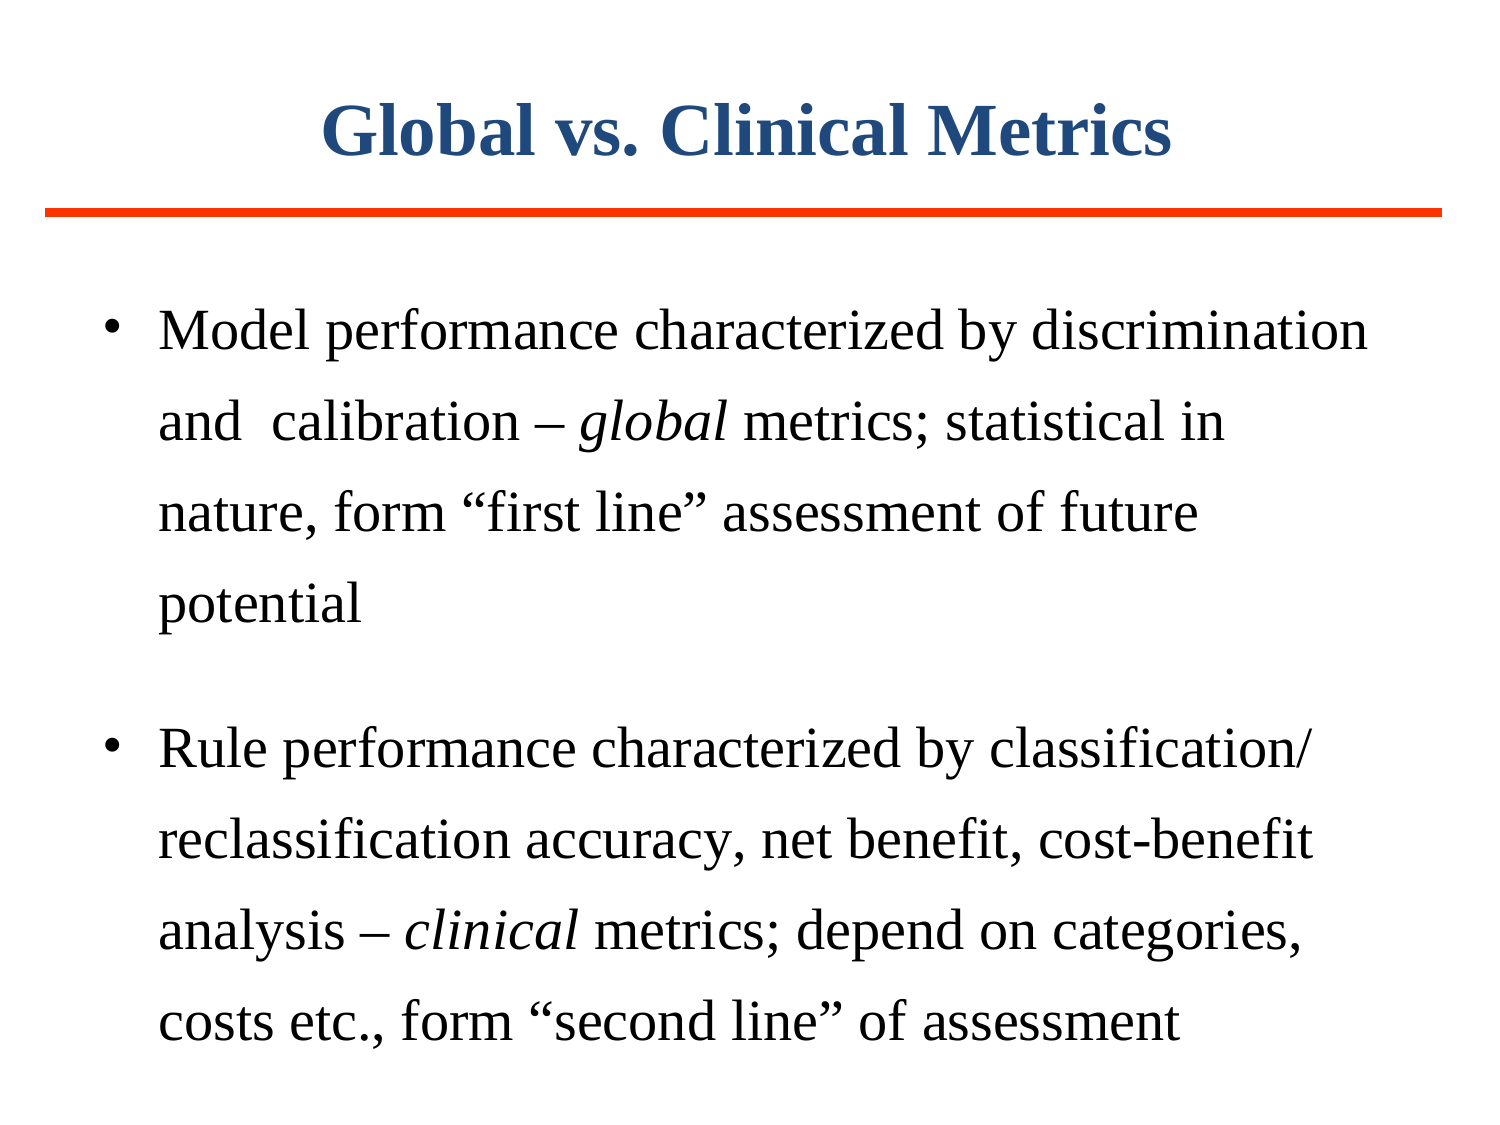

Global vs. Clinical Metrics
Model performance characterized by discrimination and calibration – global metrics; statistical in nature, form “first line” assessment of future potential
Rule performance characterized by classification/ reclassification accuracy, net benefit, cost-benefit analysis – clinical metrics; depend on categories, costs etc., form “second line” of assessment